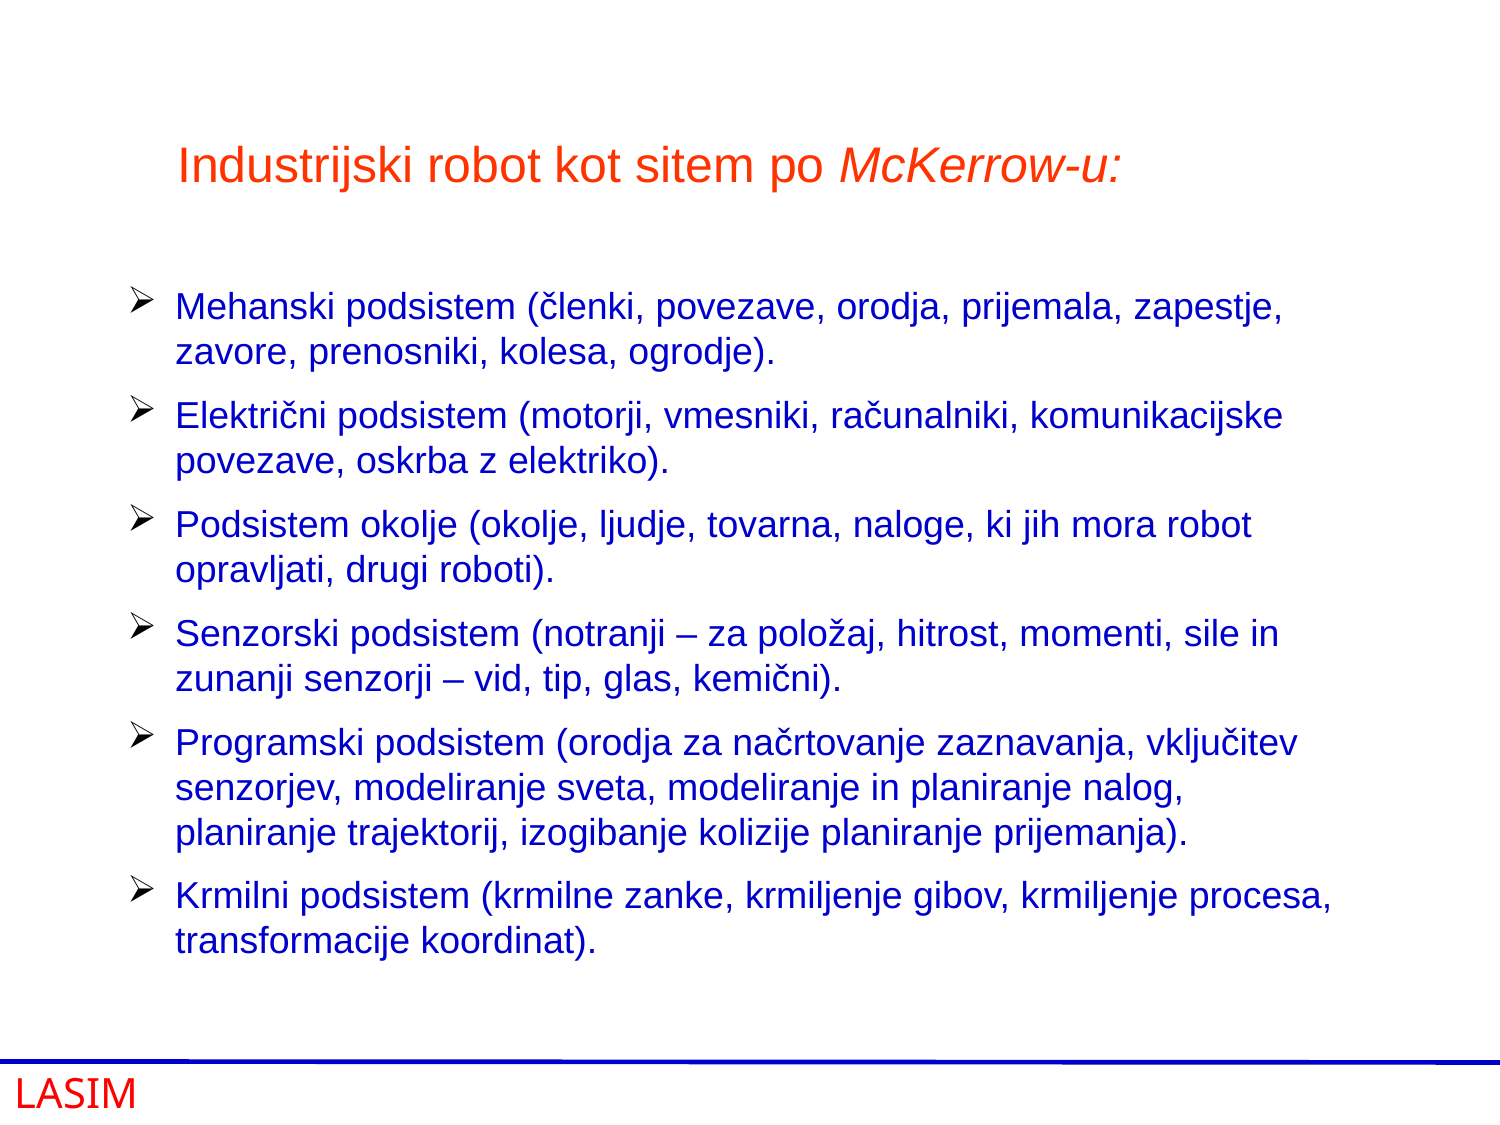

Industrijski robot kot sitem po McKerrow-u:
Mehanski podsistem (členki, povezave, orodja, prijemala, zapestje, zavore, prenosniki, kolesa, ogrodje).
Električni podsistem (motorji, vmesniki, računalniki, komunikacijske povezave, oskrba z elektriko).
Podsistem okolje (okolje, ljudje, tovarna, naloge, ki jih mora robot opravljati, drugi roboti).
Senzorski podsistem (notranji – za položaj, hitrost, momenti, sile in zunanji senzorji – vid, tip, glas, kemični).
Programski podsistem (orodja za načrtovanje zaznavanja, vključitev senzorjev, modeliranje sveta, modeliranje in planiranje nalog, planiranje trajektorij, izogibanje kolizije planiranje prijemanja).
Krmilni podsistem (krmilne zanke, krmiljenje gibov, krmiljenje procesa, transformacije koordinat).